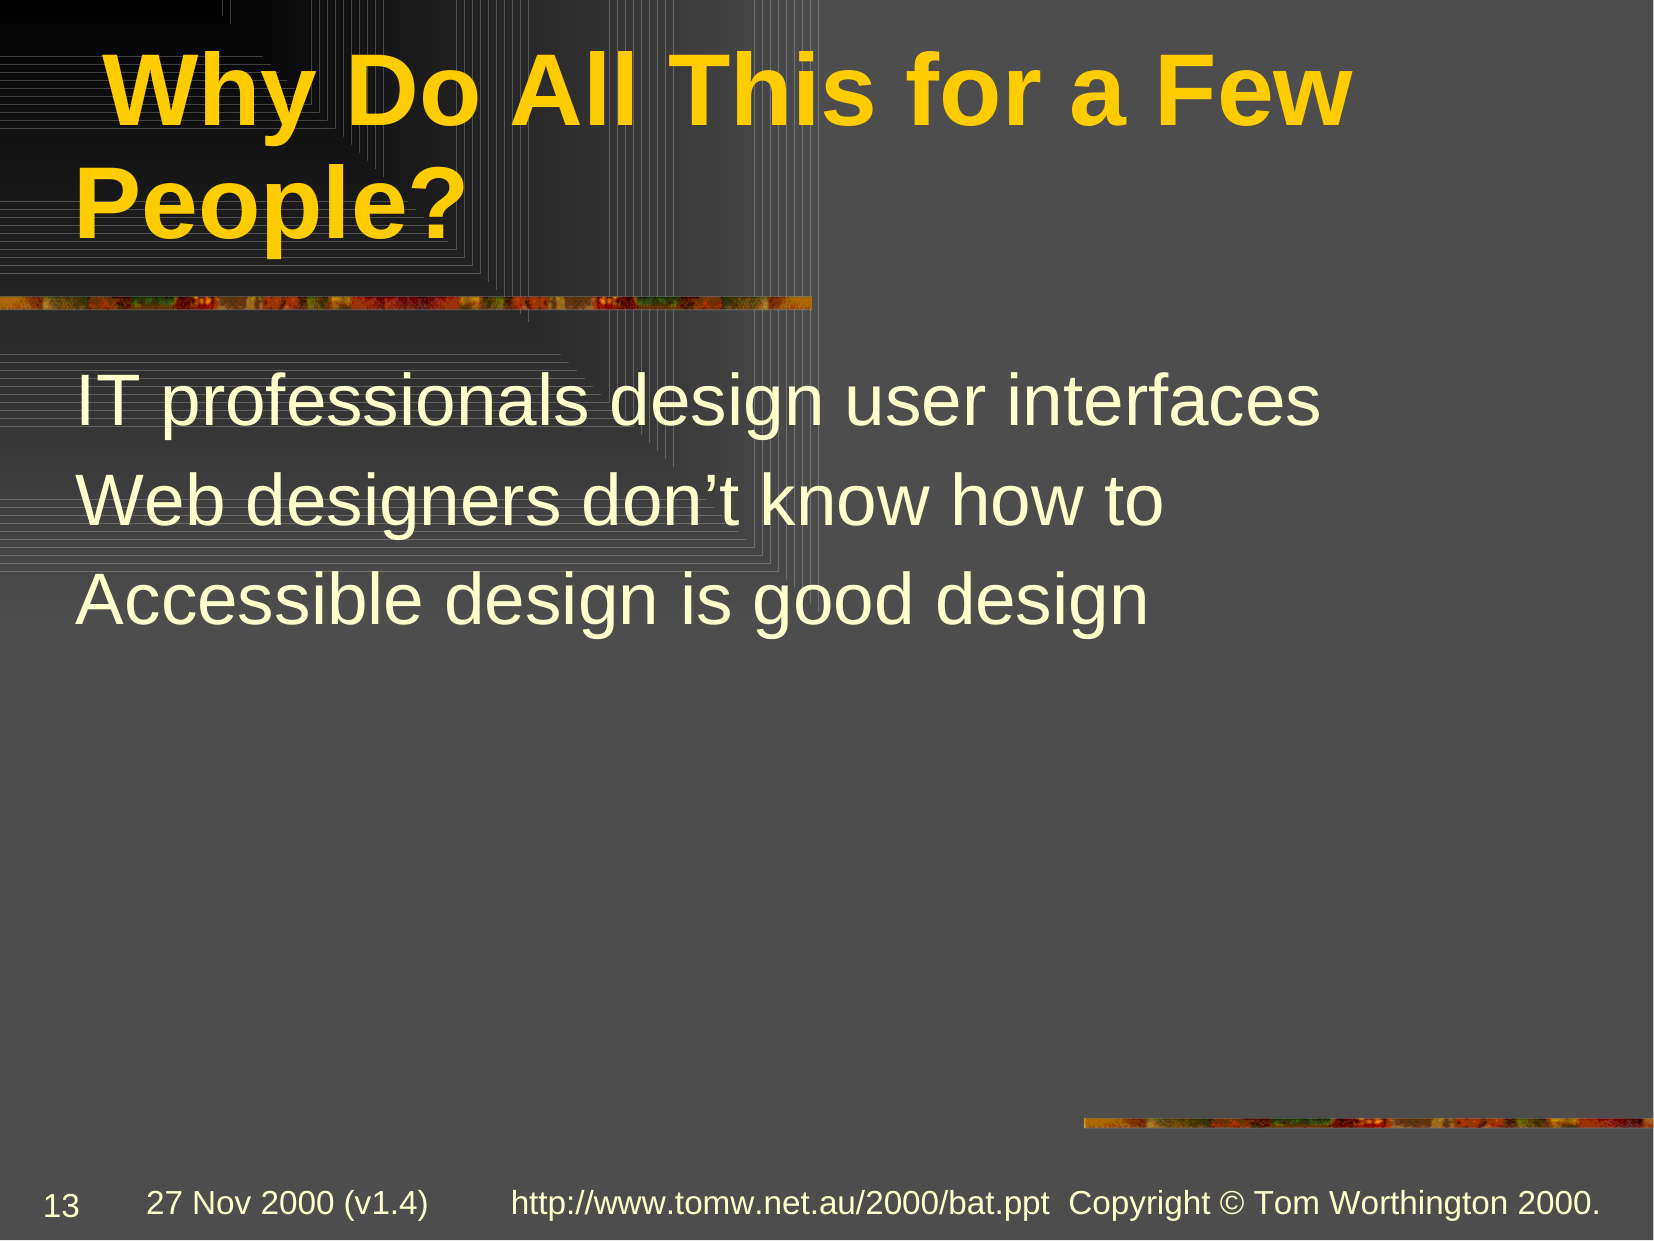

# Why Do All This for a Few People?
IT professionals design user interfaces
Web designers don’t know how to
Accessible design is good design
27 Nov 2000 (v1.4)
http://www.tomw.net.au/2000/bat.ppt Copyright © Tom Worthington 2000.
13